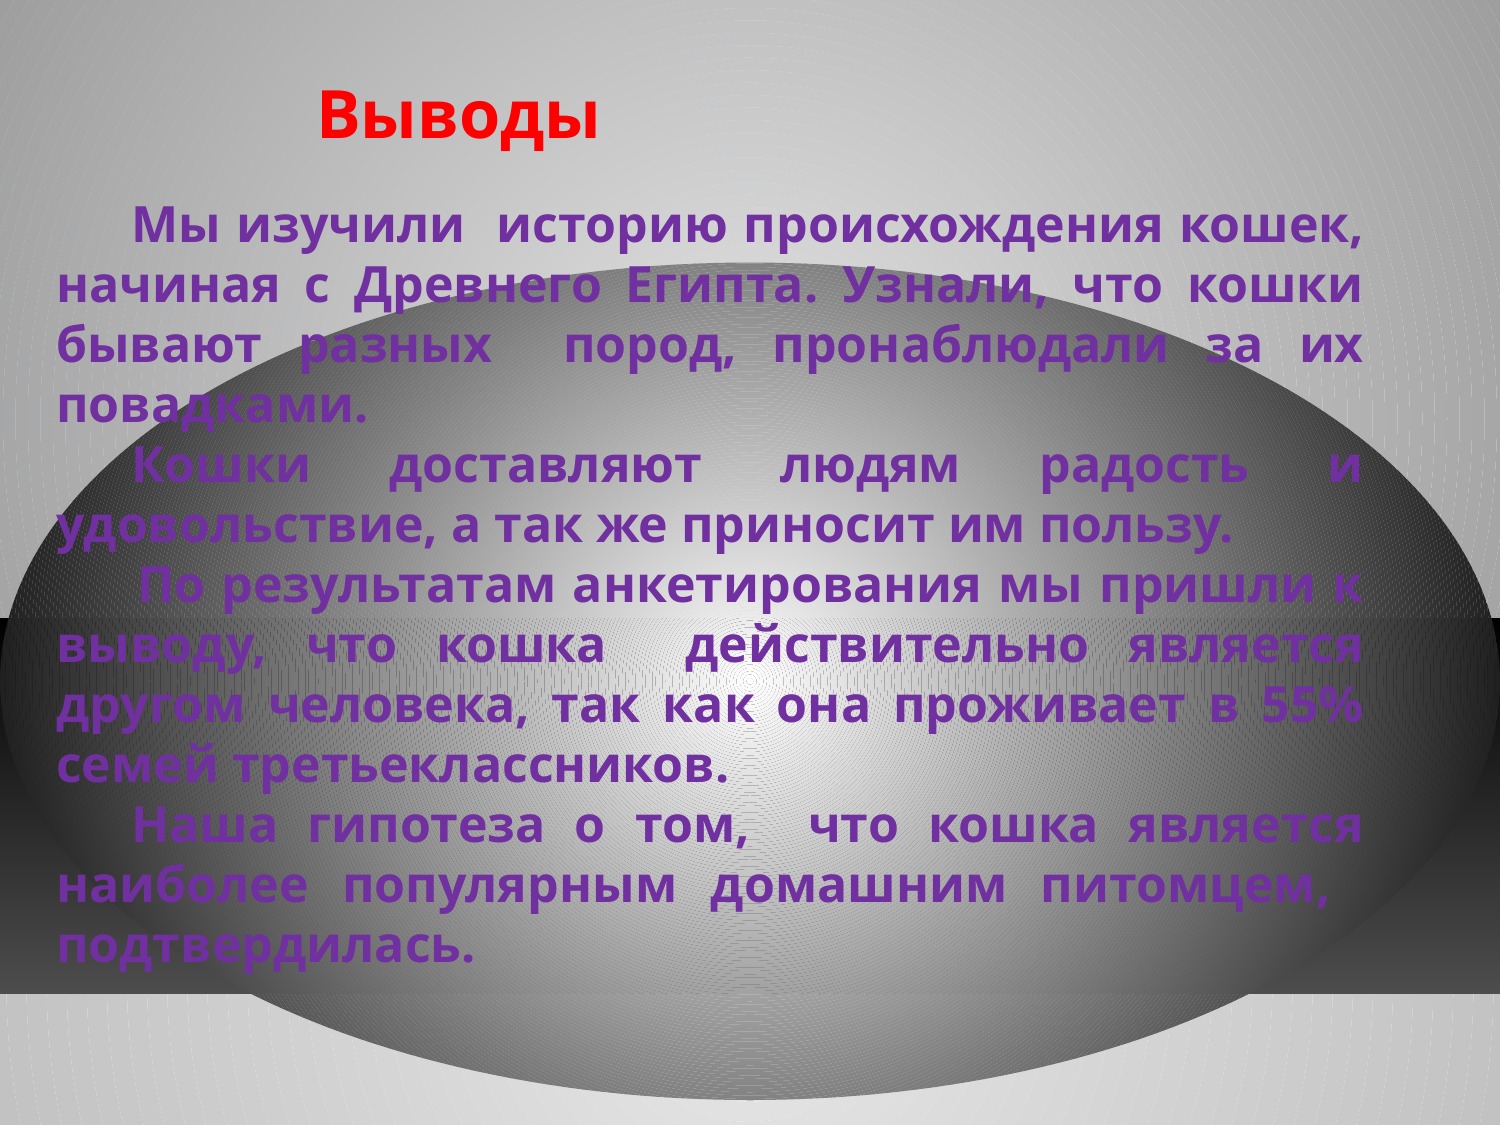

Выводы
	Мы изучили историю происхождения кошек, начиная с Древнего Египта. Узнали, что кошки бывают разных пород, пронаблюдали за их повадками.
	Кошки доставляют людям радость и удовольствие, а так же приносит им пользу.
 По результатам анкетирования мы пришли к выводу, что кошка действительно является другом человека, так как она проживает в 55% семей третьеклассников.
	Наша гипотеза о том, что кошка является наиболее популярным домашним питомцем, подтвердилась.